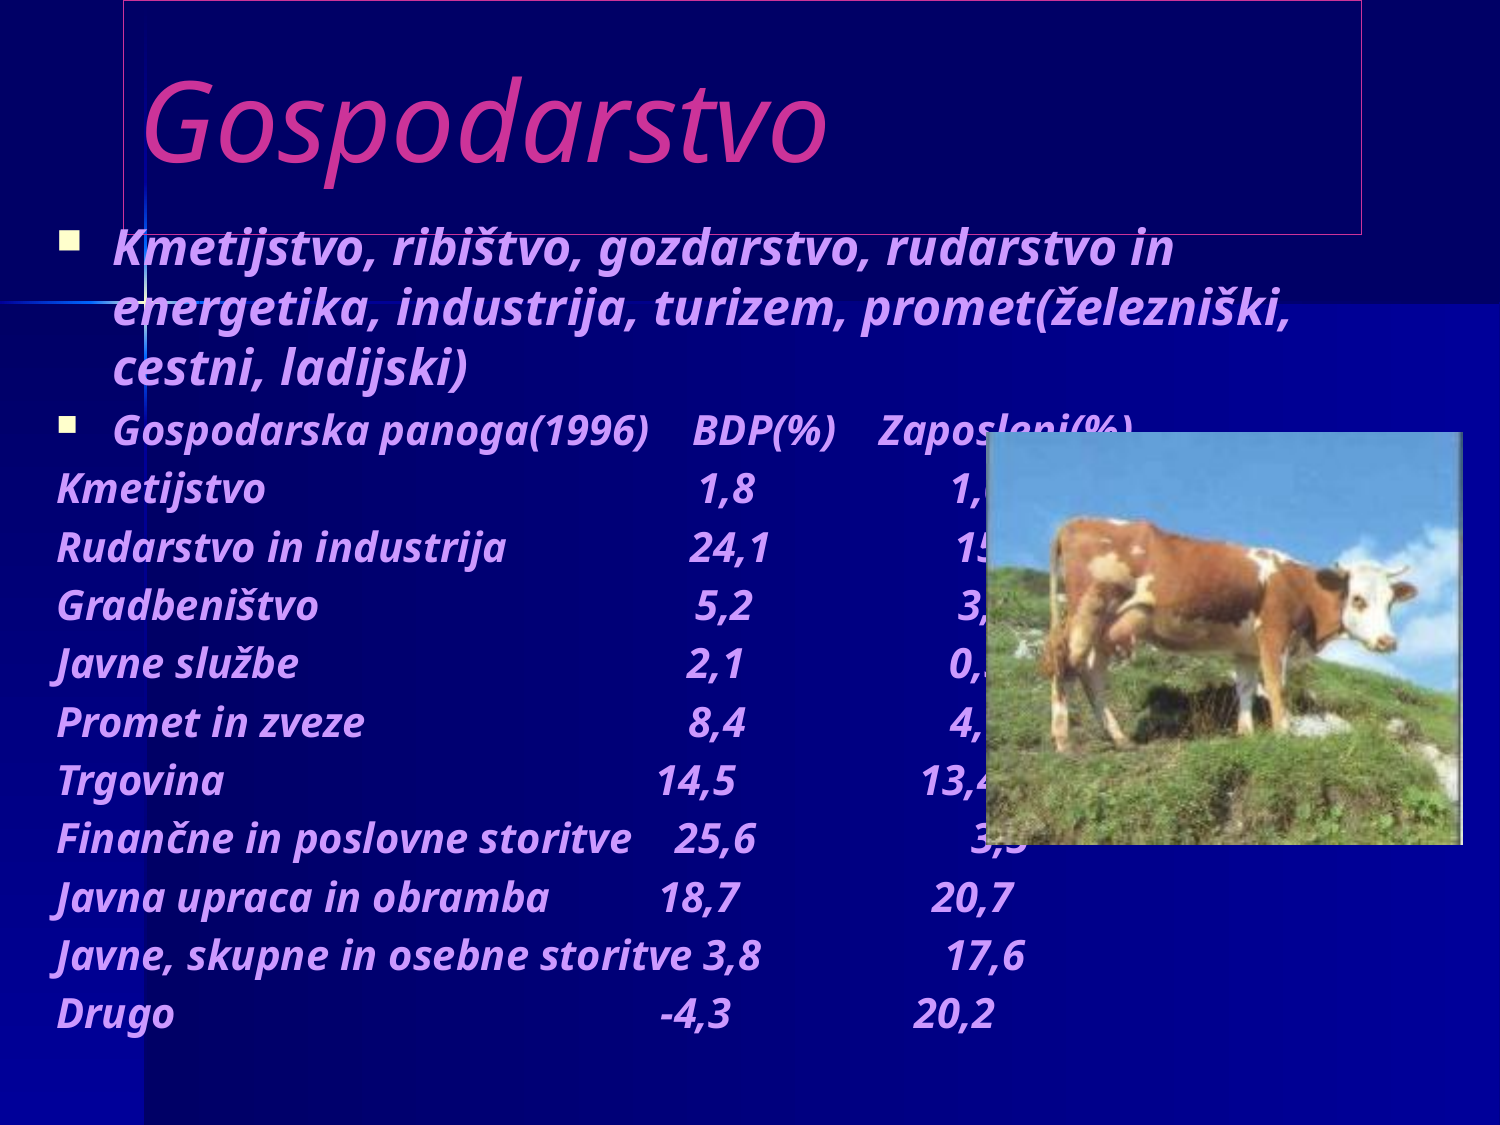

# Gospodarstvo
Kmetijstvo, ribištvo, gozdarstvo, rudarstvo in energetika, industrija, turizem, promet(železniški, cestni, ladijski)
Gospodarska panoga(1996) BDP(%) Zaposleni(%)
Kmetijstvo 1,8 1,0
Rudarstvo in industrija 24,1 15,4
Gradbeništvo 5,2 3,0
Javne službe 2,1 0,5
Promet in zveze 8,4 4,7
Trgovina 14,5 13,4
Finančne in poslovne storitve 25,6 3,5
Javna upraca in obramba 18,7 20,7
Javne, skupne in osebne storitve 3,8 17,6
Drugo -4,3 20,2